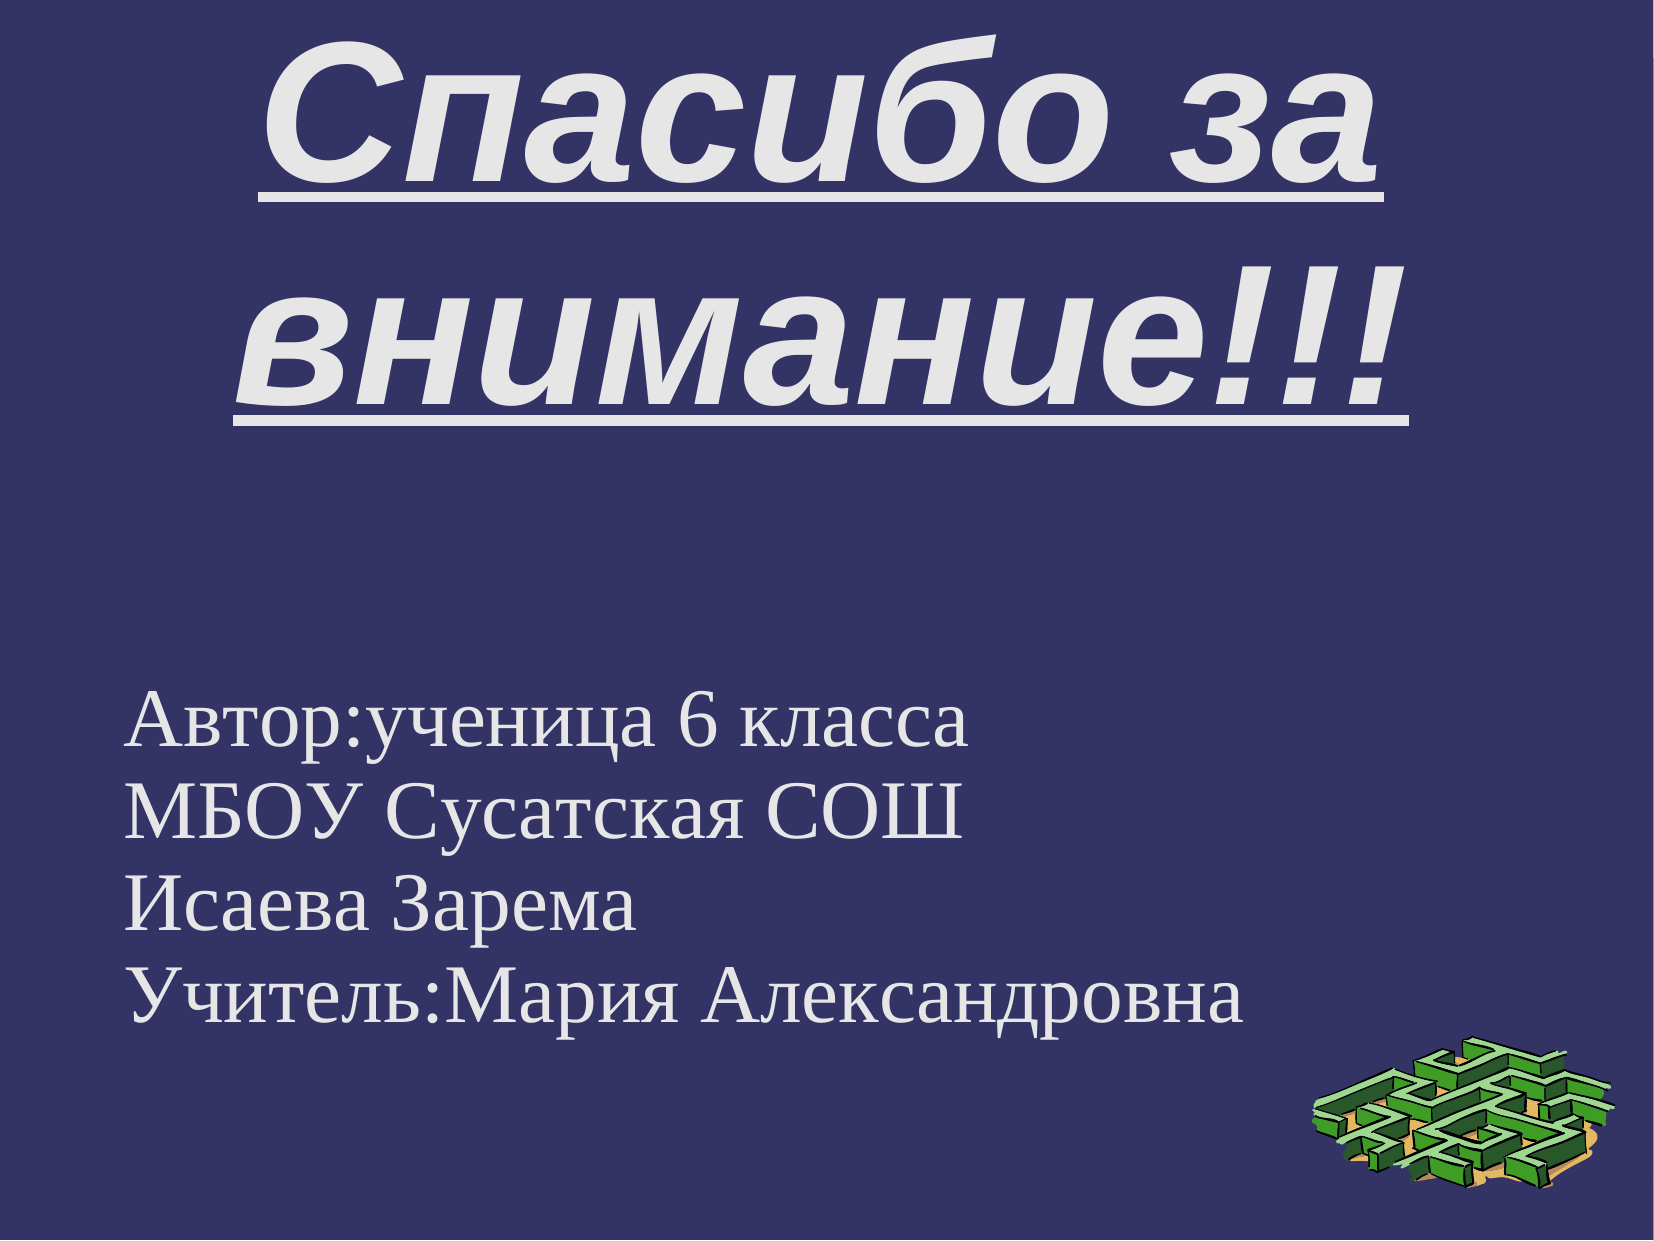

# Спасибо за внимание!!!
Автор:ученица 6 класса
МБОУ Сусатская СОШ
Исаева Зарема
Учитель:Мария Александровна